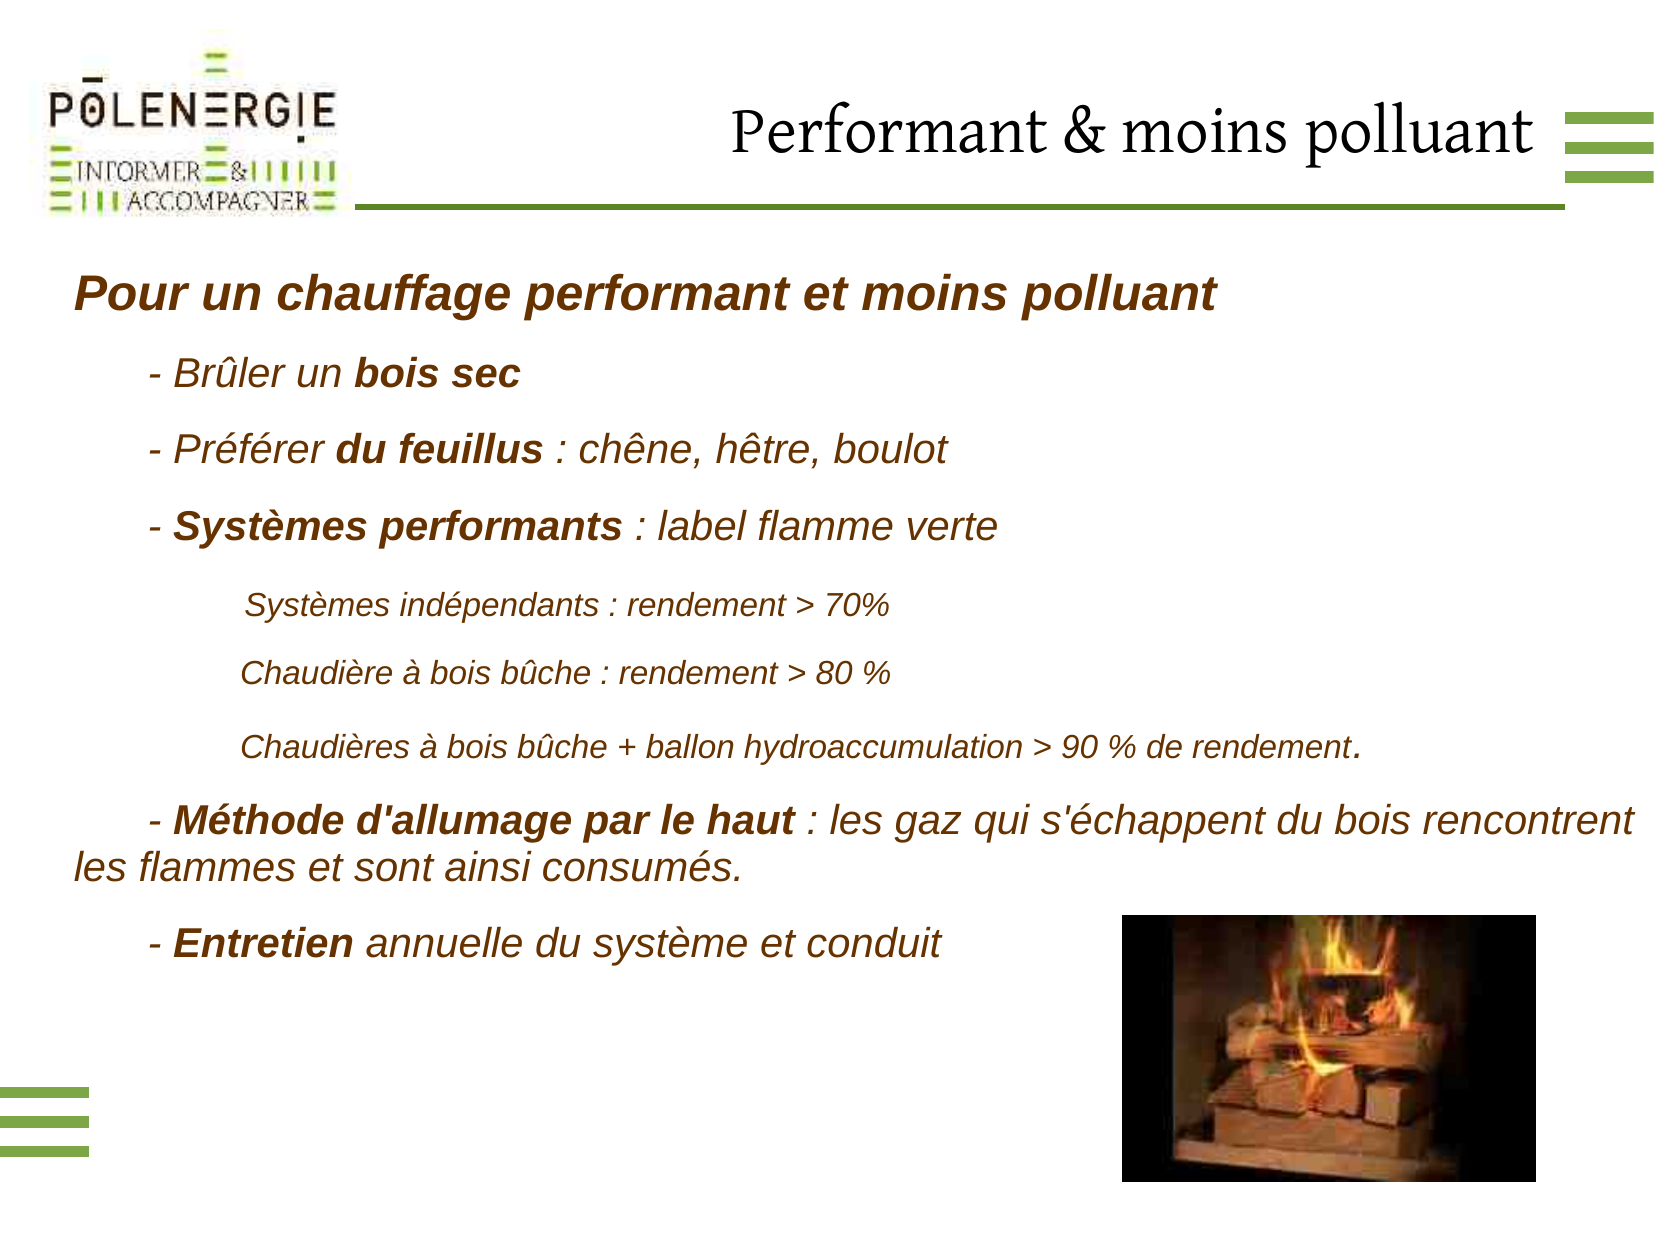

# Performant & moins polluant
Pour un chauffage performant et moins polluant
	- Brûler un bois sec
	- Préférer du feuillus : chêne, hêtre, boulot
	- Systèmes performants : label flamme verte
 	 Systèmes indépendants : rendement > 70%
		 Chaudière à bois bûche : rendement > 80 %
 	 Chaudières à bois bûche + ballon hydroaccumulation > 90 % de rendement.
	- Méthode d'allumage par le haut : les gaz qui s'échappent du bois rencontrent les flammes et sont ainsi consumés.
	- Entretien annuelle du système et conduit